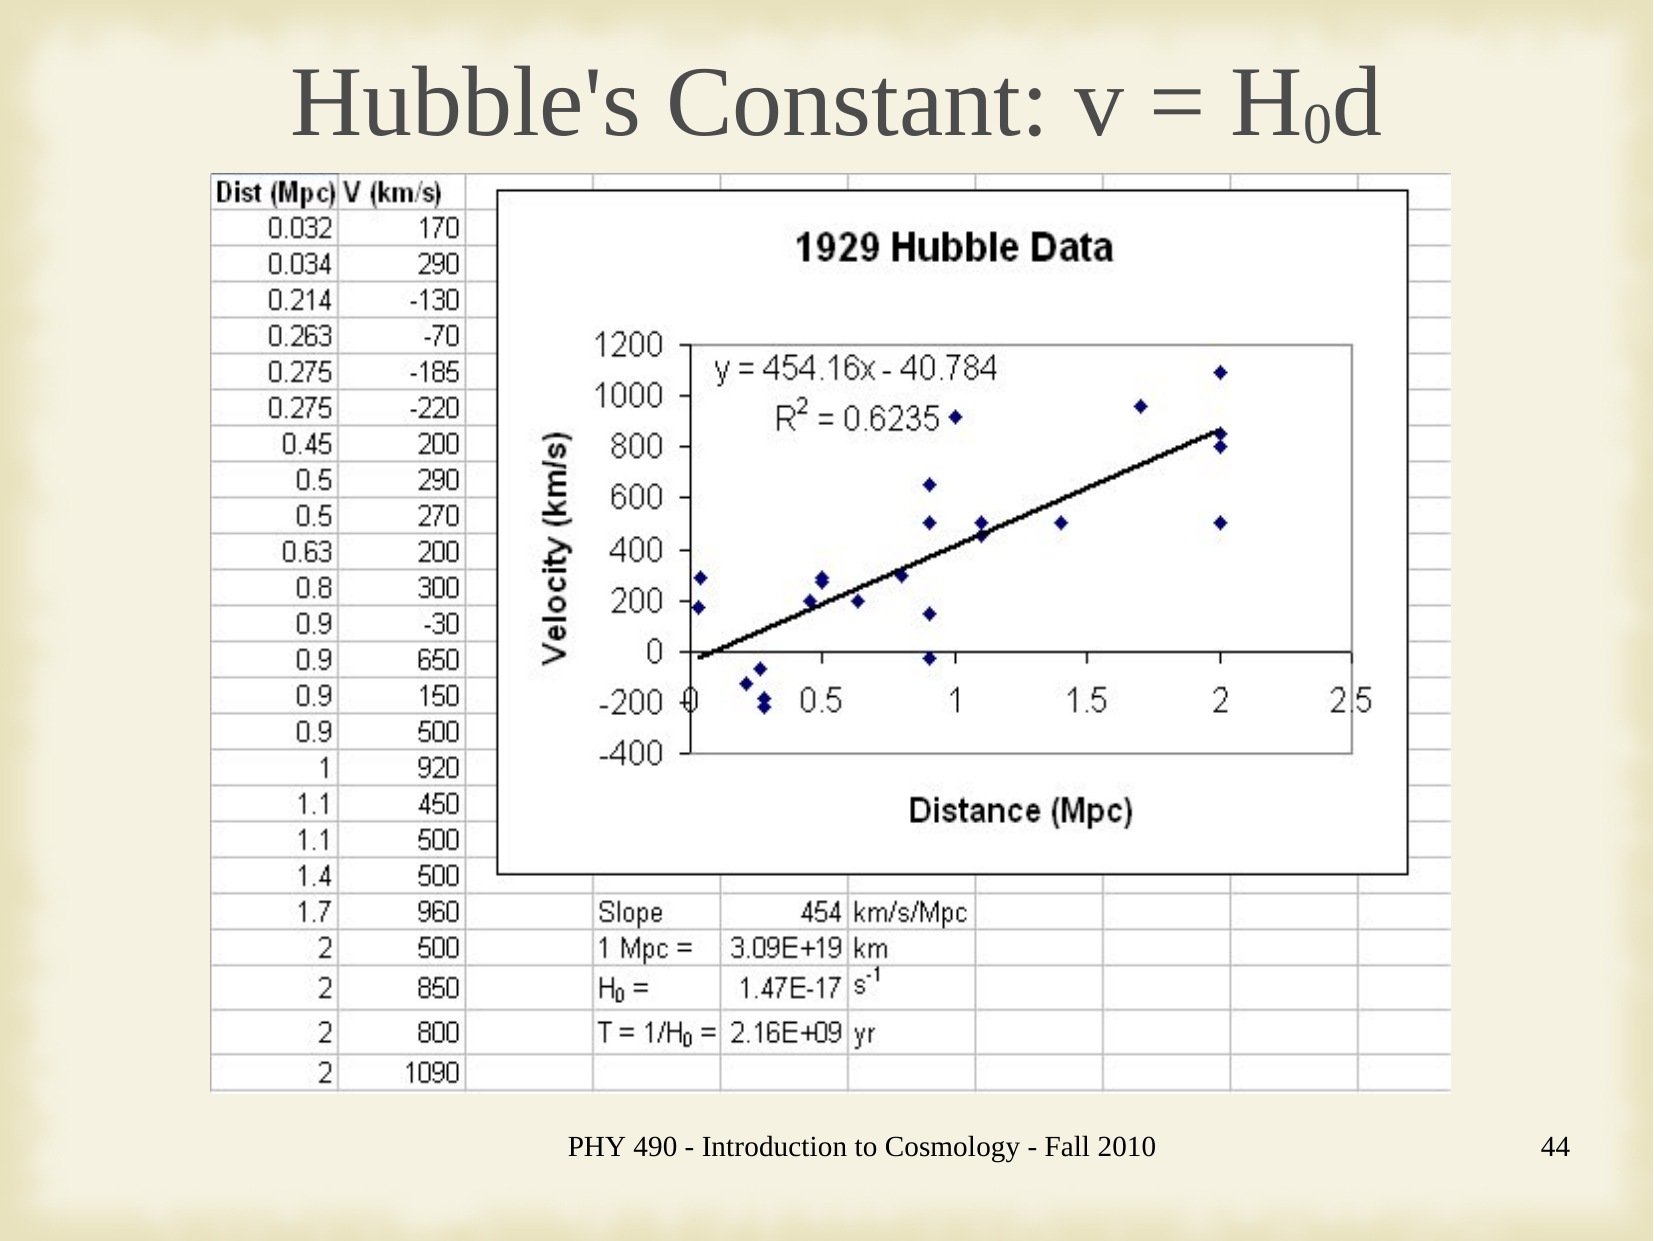

Hubble's Constant: v = H0d
PHY 490 - Introduction to Cosmology - Fall 2010
44